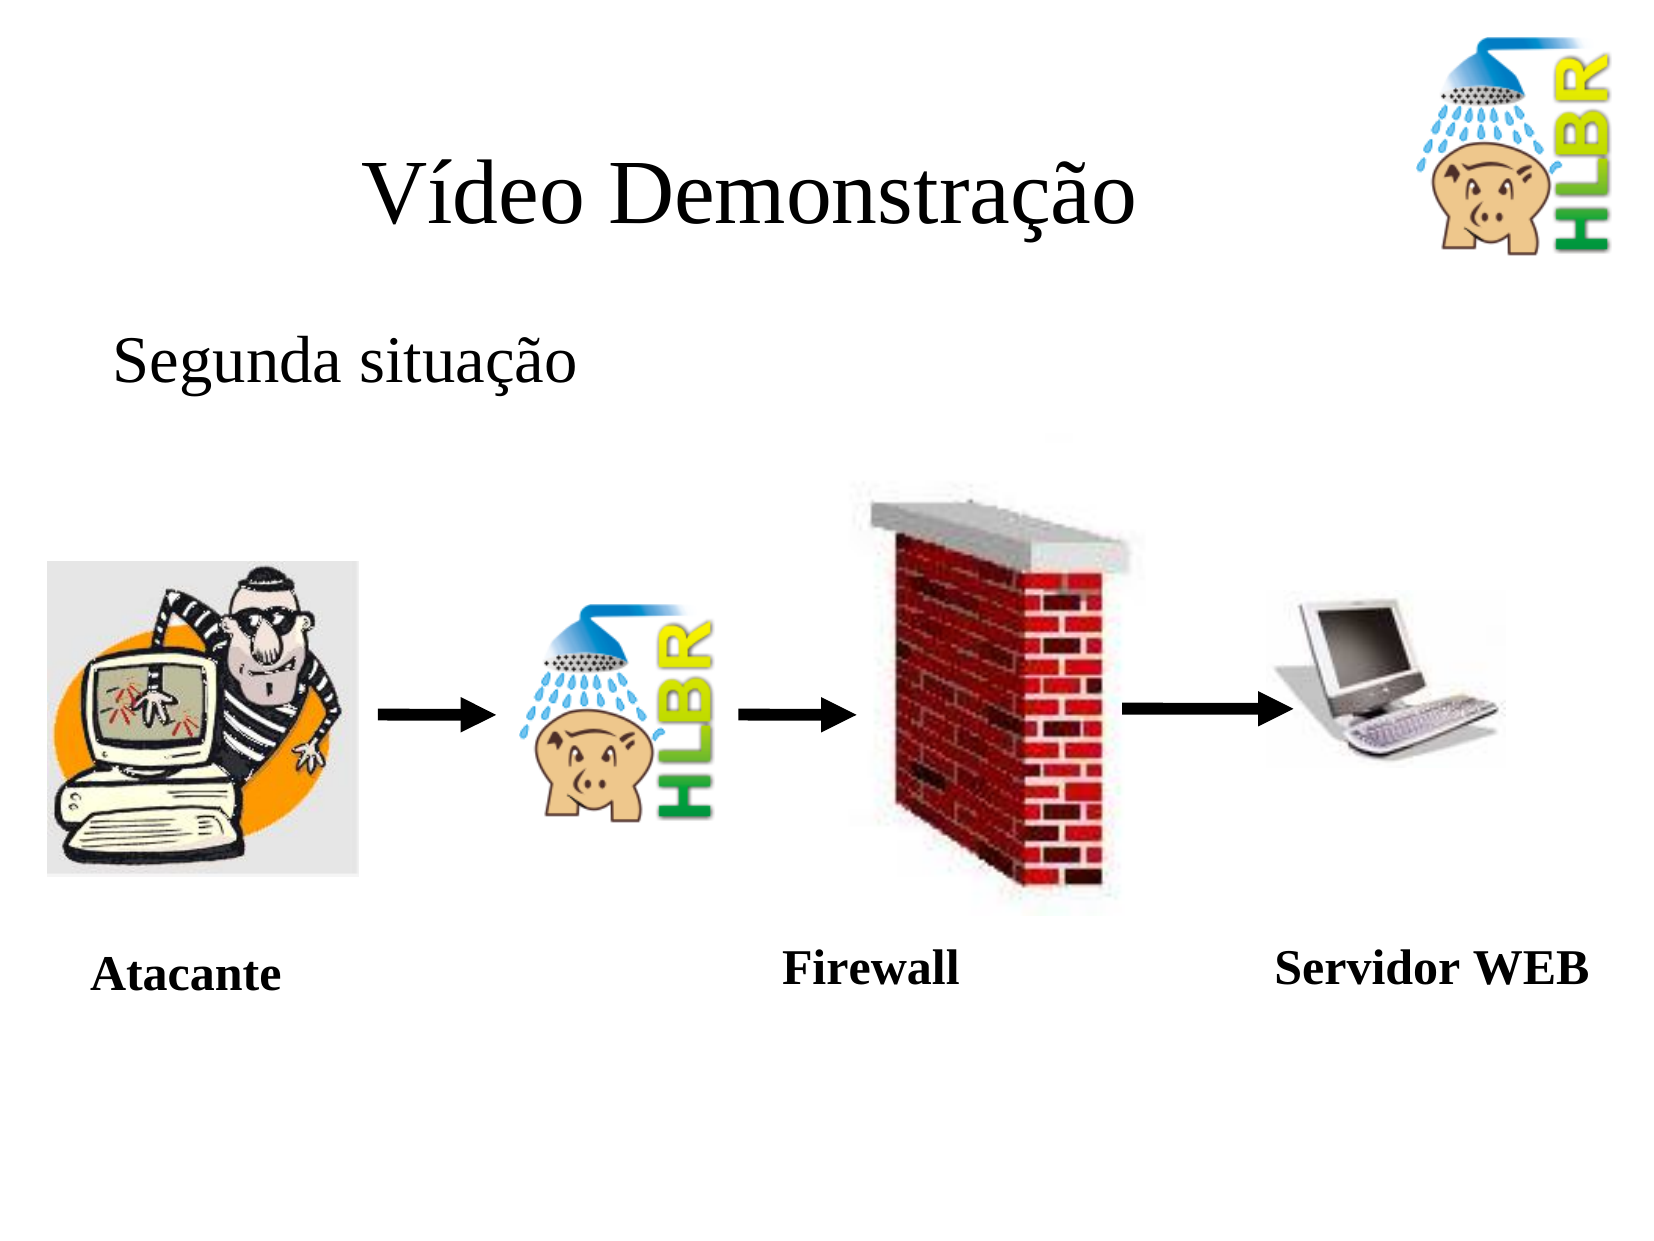

Vídeo Demonstração
Segunda situação
Firewall
Servidor WEB
Atacante